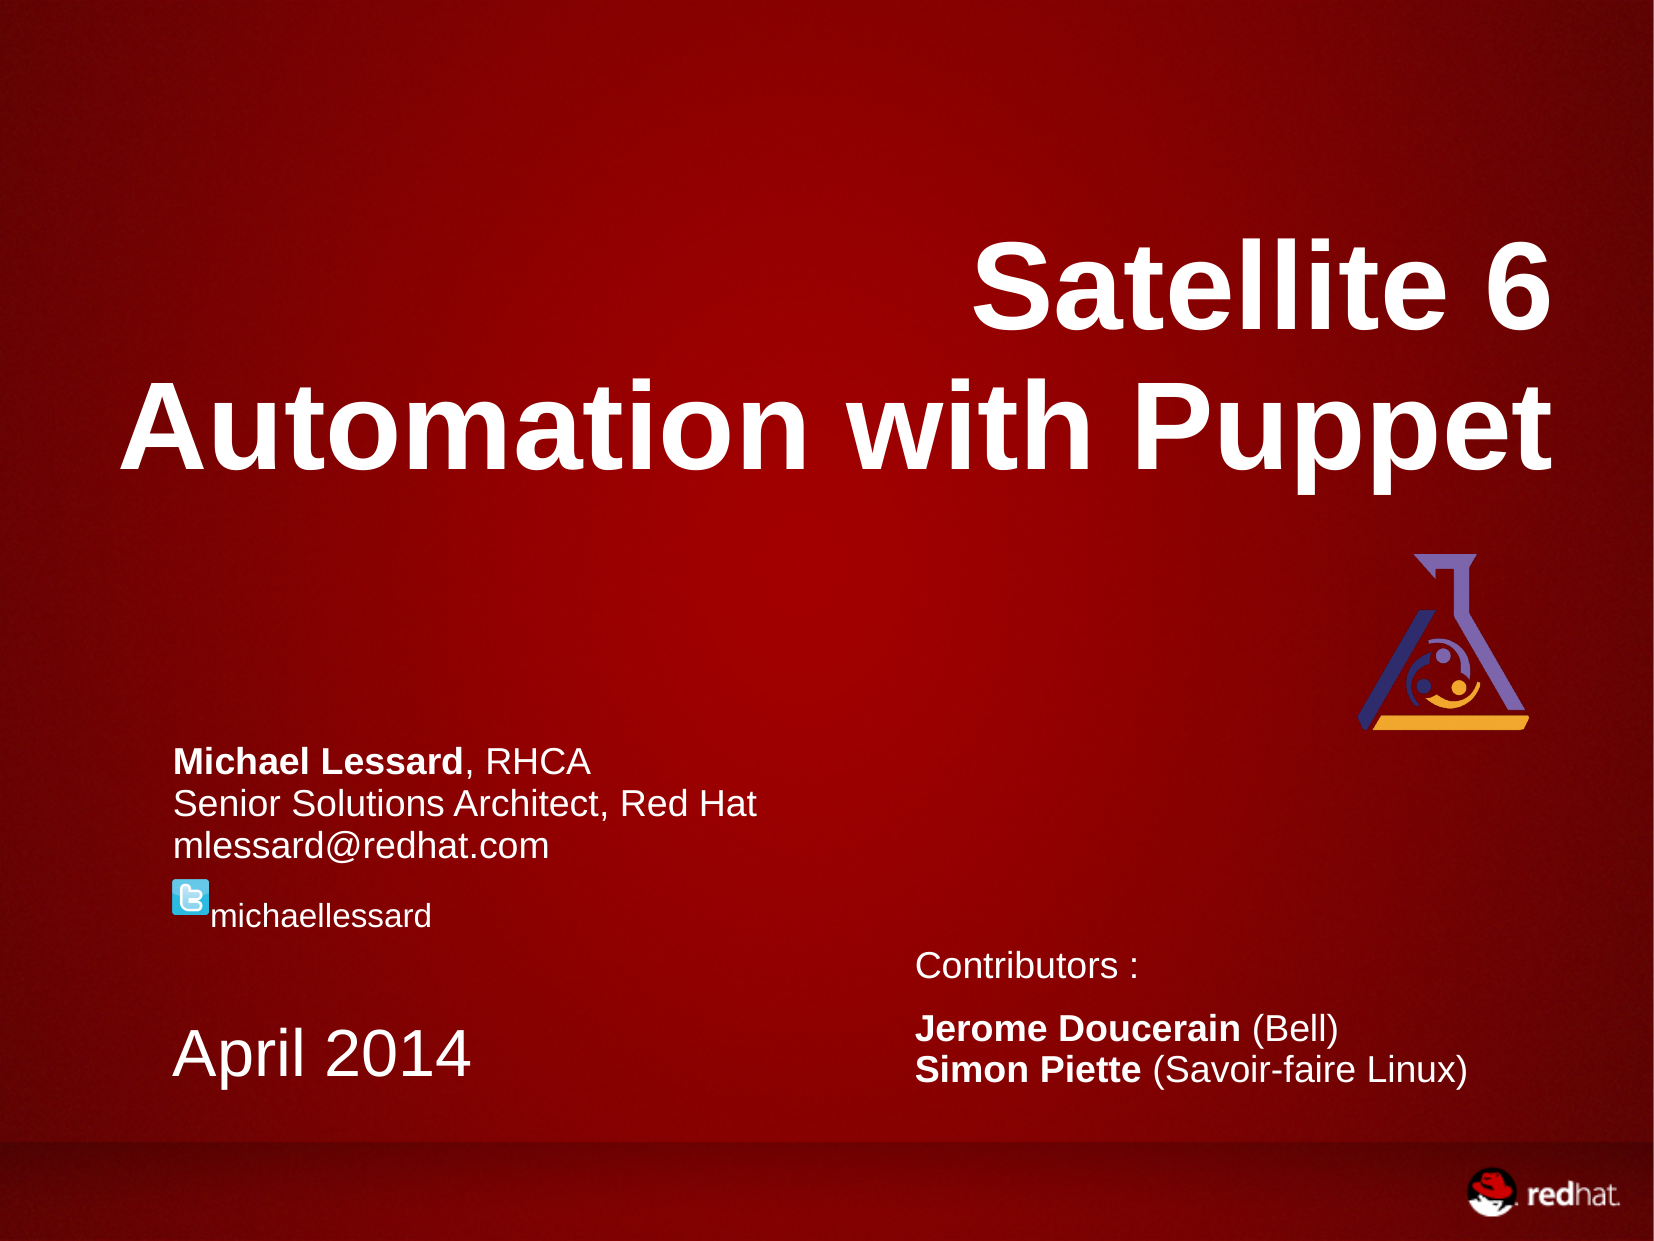

Satellite 6
Automation with Puppet
Michael Lessard, RHCA
Senior Solutions Architect, Red Hat
mlessard@redhat.com
 michaellessard
April 2014
Contributors :
Jerome Doucerain (Bell)
Simon Piette (Savoir-faire Linux)